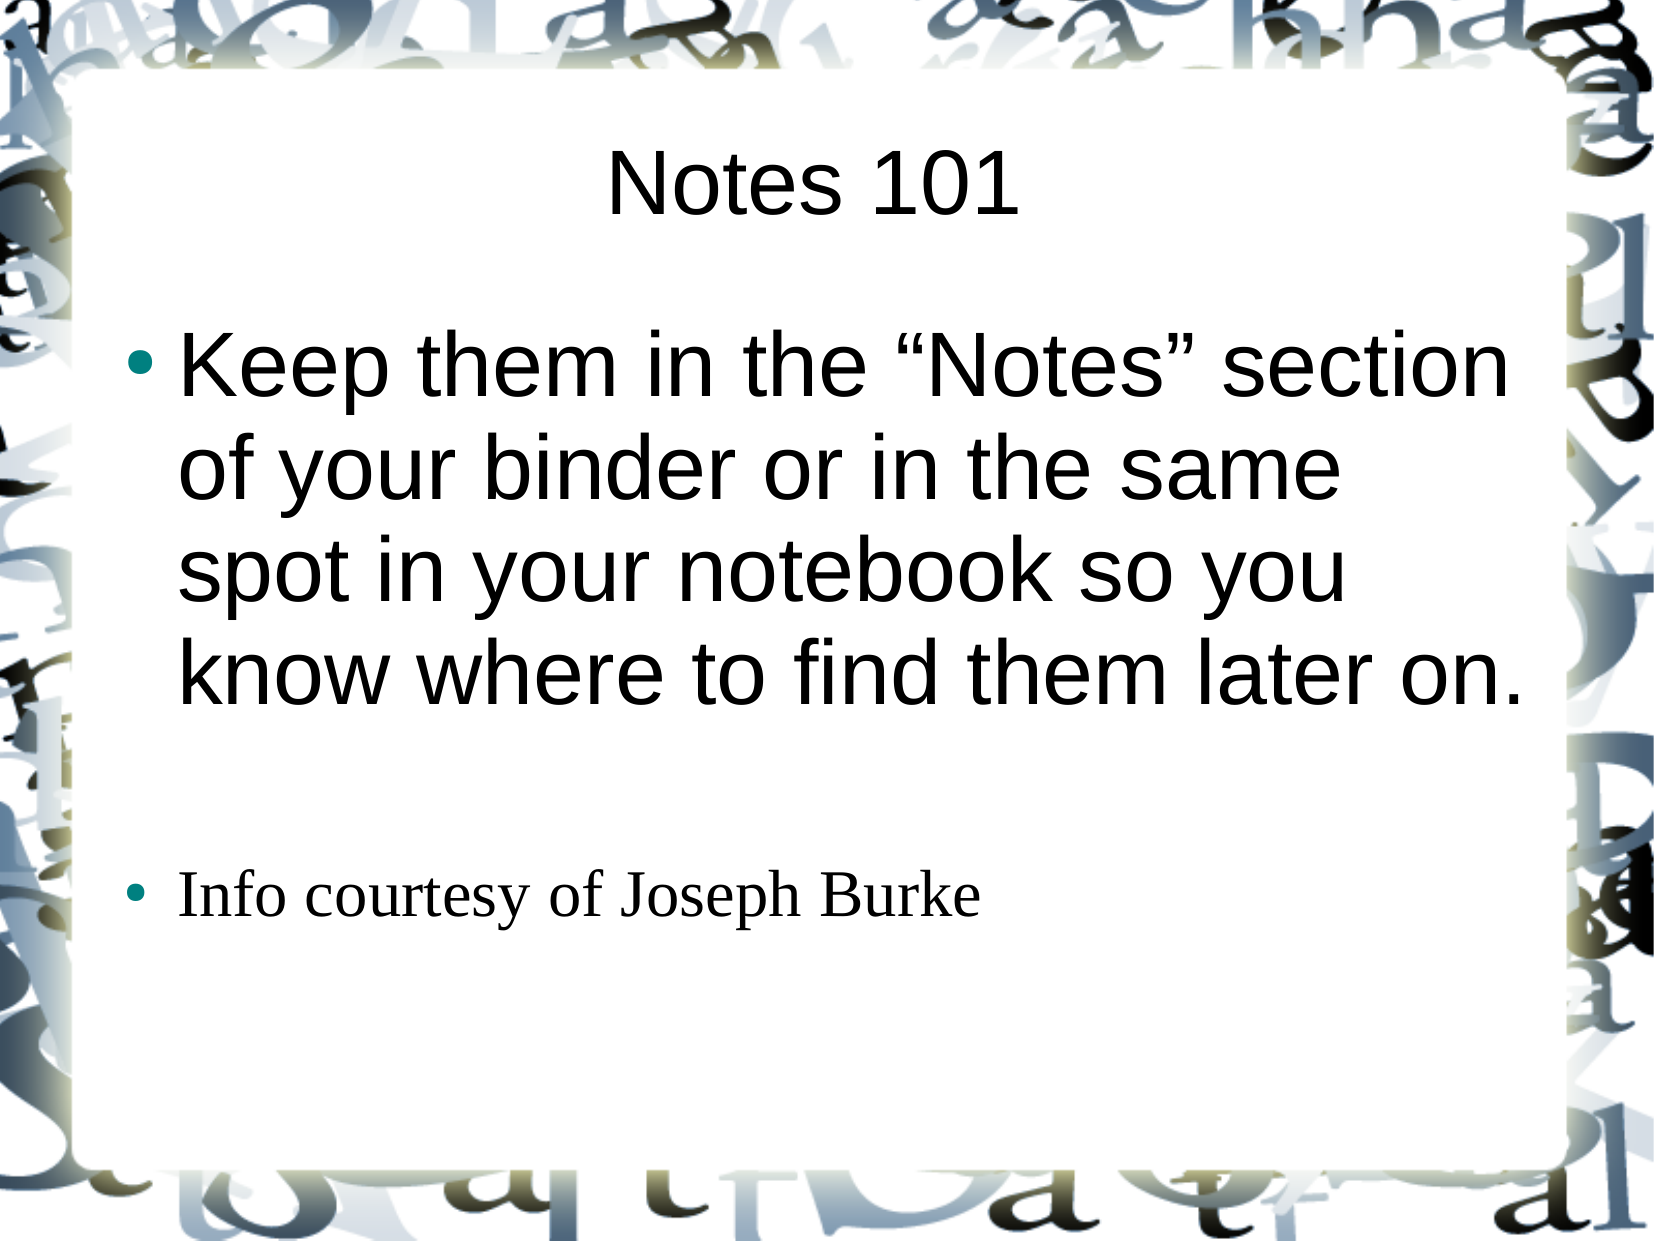

# Notes 101
Keep them in the “Notes” section of your binder or in the same spot in your notebook so you know where to find them later on.
Info courtesy of Joseph Burke